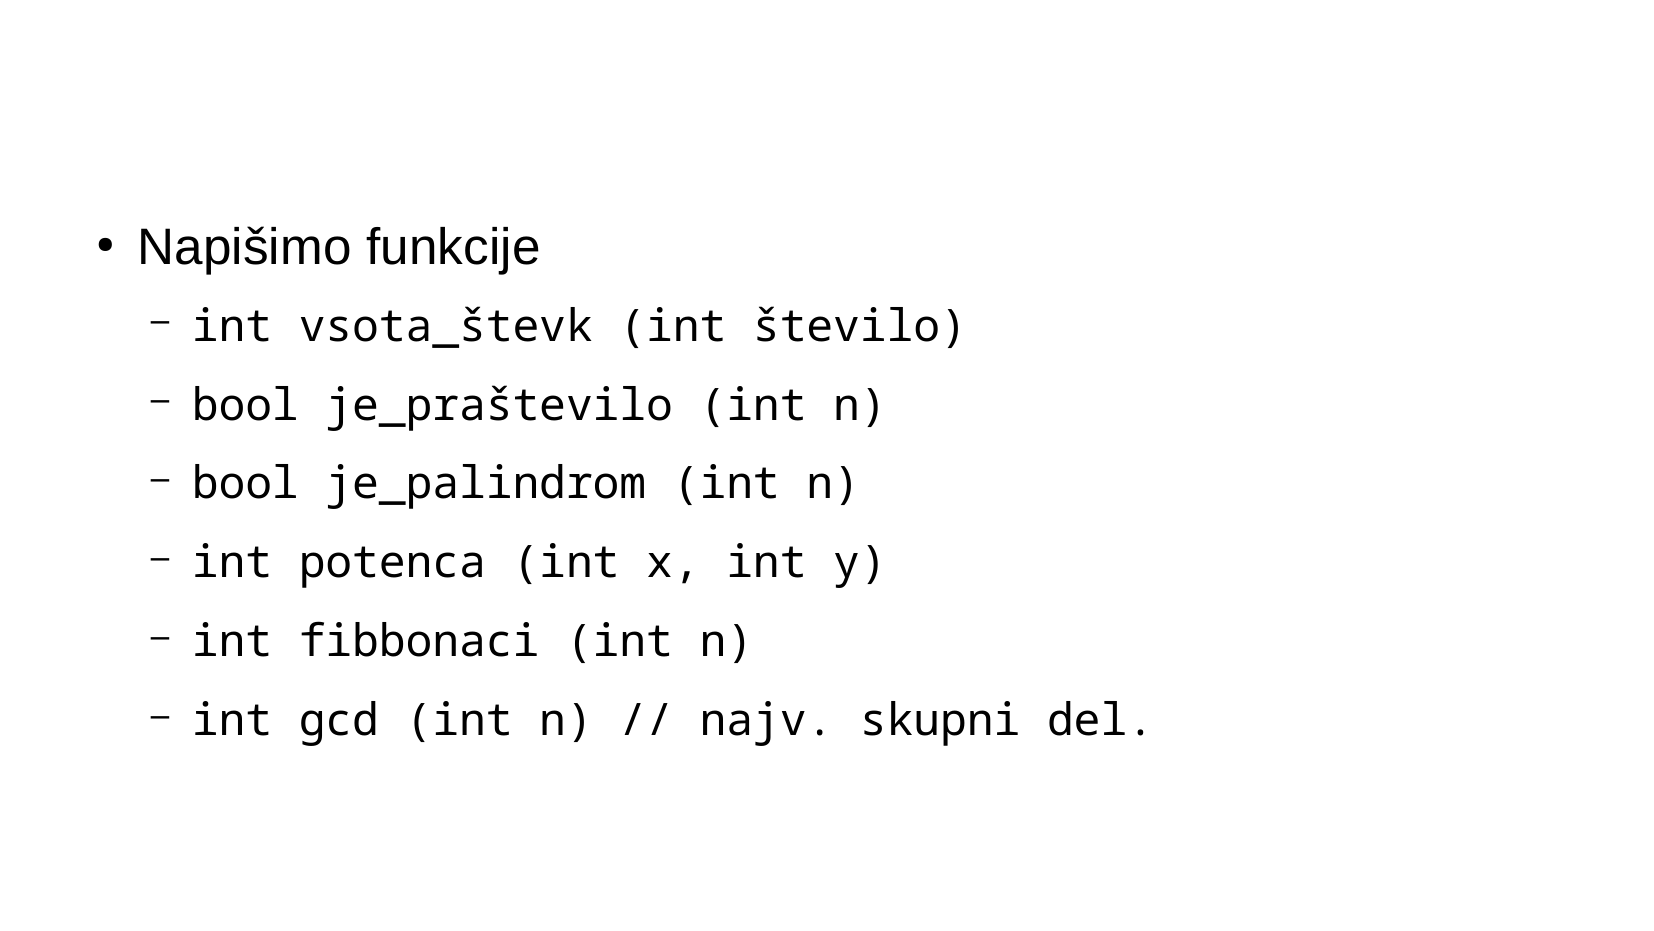

#
Napišimo funkcije
int vsota_števk (int število)
bool je_praštevilo (int n)
bool je_palindrom (int n)
int potenca (int x, int y)
int fibbonaci (int n)
int gcd (int n) // najv. skupni del.